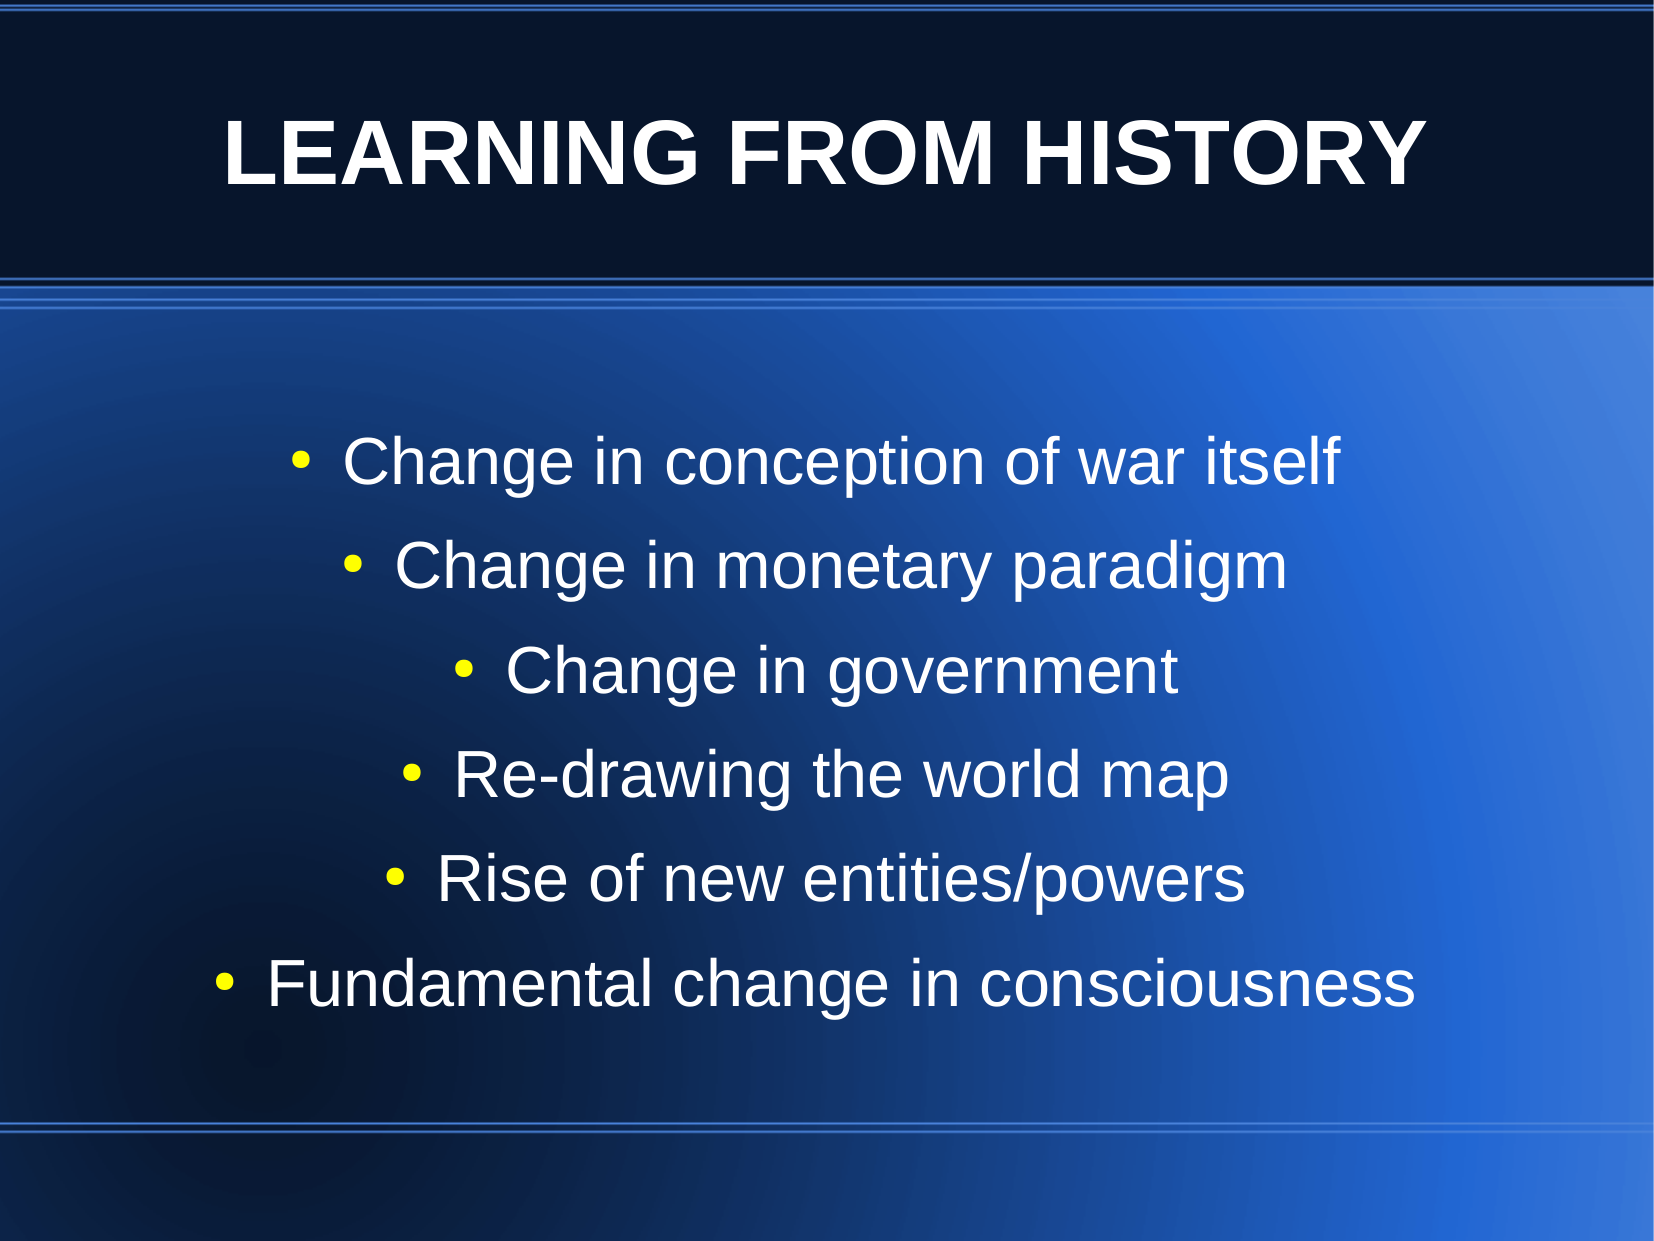

# LEARNING FROM HISTORY
Change in conception of war itself
Change in monetary paradigm
Change in government
Re-drawing the world map
Rise of new entities/powers
Fundamental change in consciousness